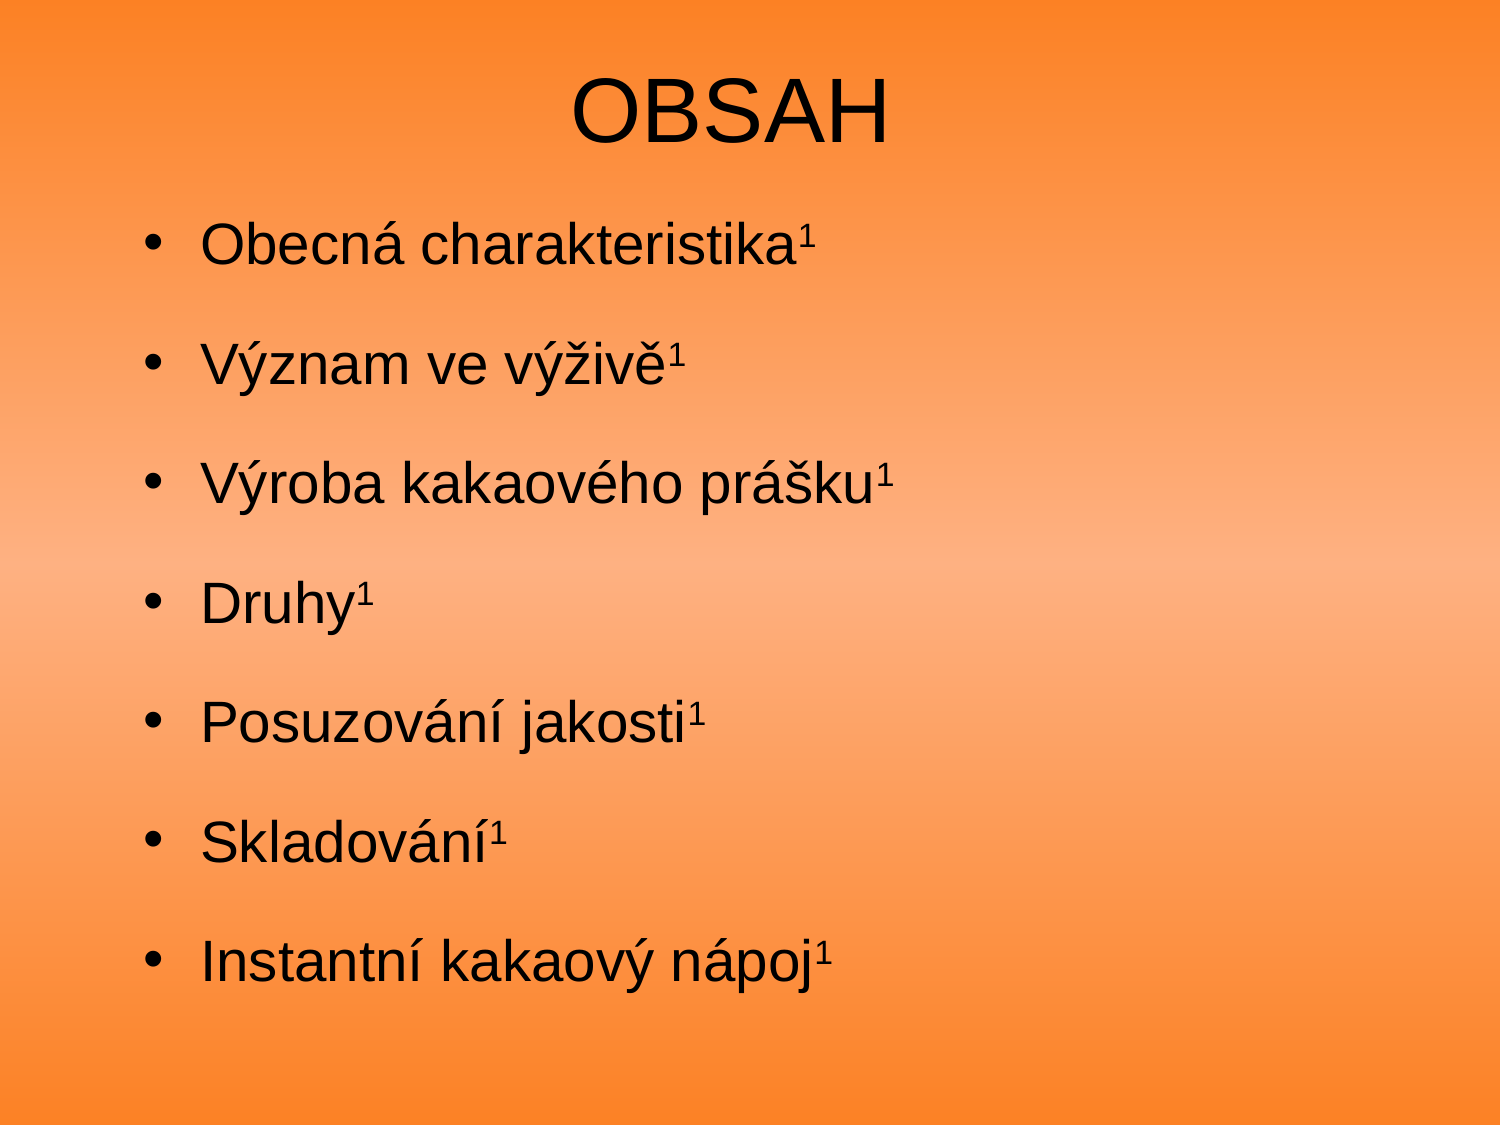

# OBSAH
Obecná charakteristika1
Význam ve výživě1
Výroba kakaového prášku1
Druhy1
Posuzování jakosti1
Skladování1
Instantní kakaový nápoj1